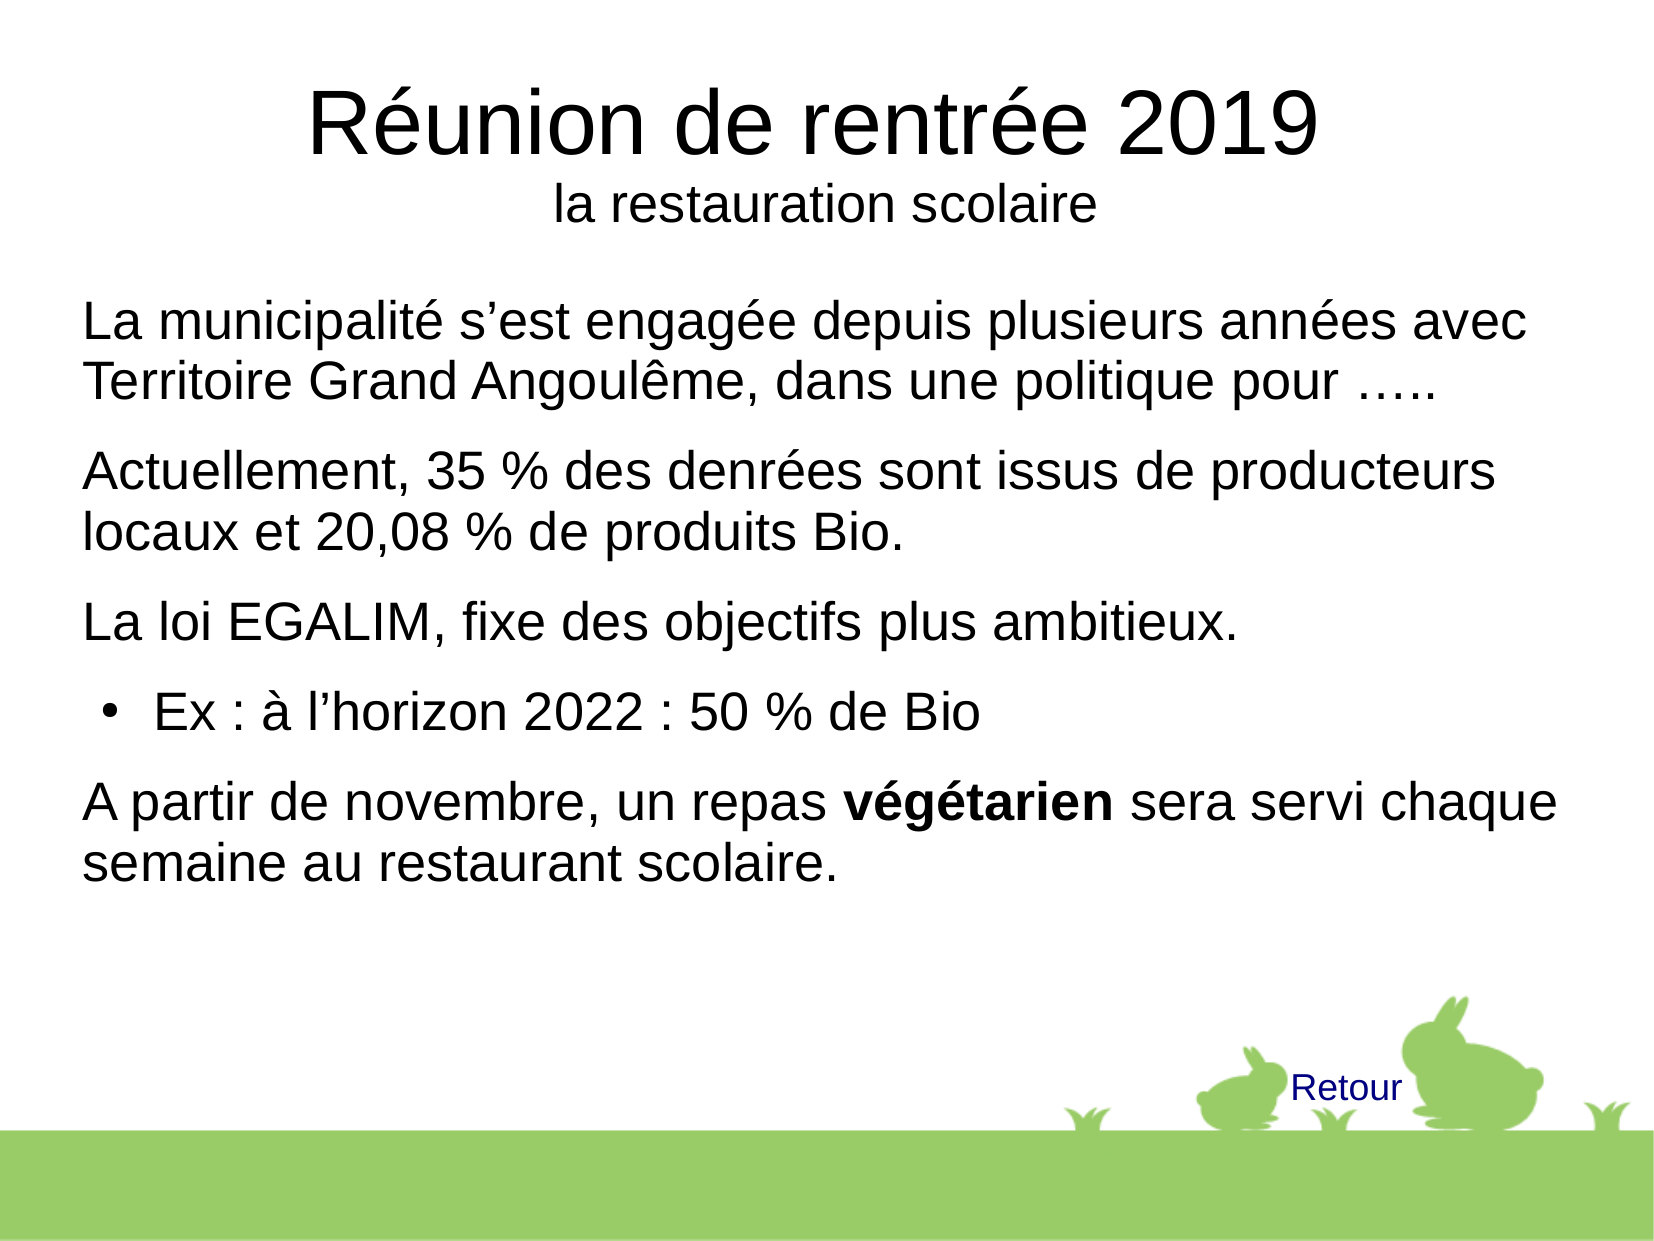

# Réunion de rentrée 2019 la restauration scolaire
La municipalité s’est engagée depuis plusieurs années avec Territoire Grand Angoulême, dans une politique pour …..
Actuellement, 35 % des denrées sont issus de producteurs locaux et 20,08 % de produits Bio.
La loi EGALIM, fixe des objectifs plus ambitieux.
Ex : à l’horizon 2022 : 50 % de Bio
A partir de novembre, un repas végétarien sera servi chaque semaine au restaurant scolaire.
Retour